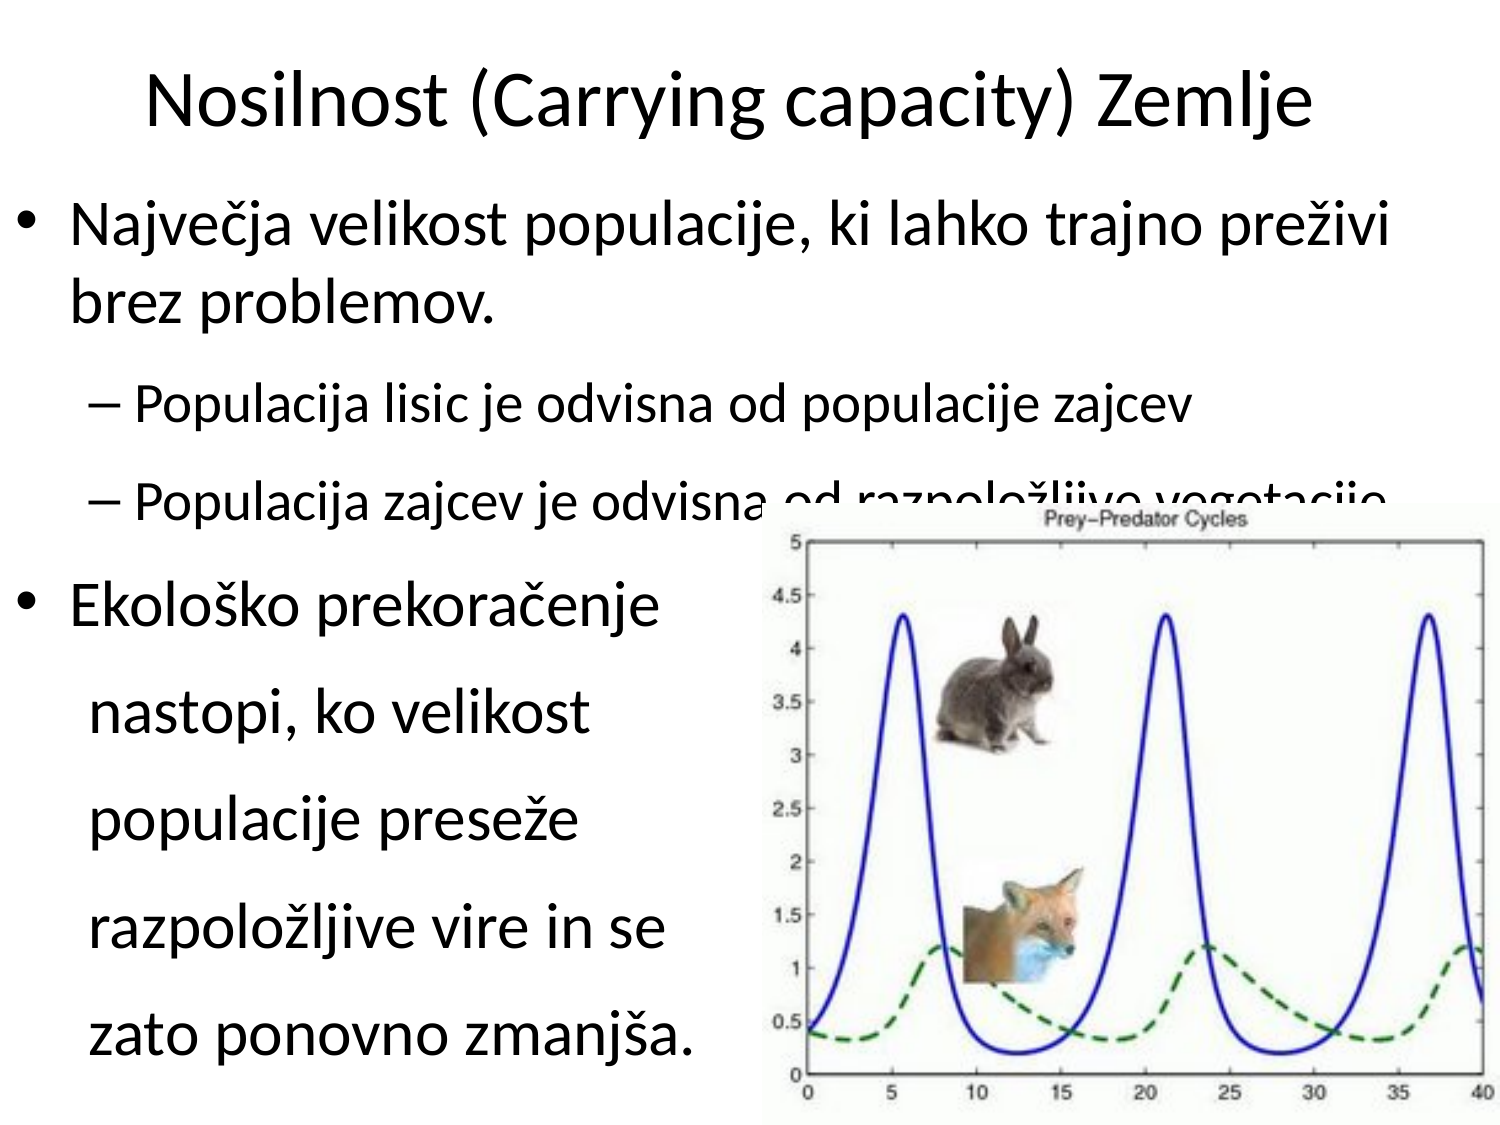

# Nosilnost (Carrying capacity) Zemlje
Največja velikost populacije, ki lahko trajno preživi brez problemov.
Populacija lisic je odvisna od populacije zajcev
Populacija zajcev je odvisna od razpoložljive vegetacije
Ekološko prekoračenje
	nastopi, ko velikost
	populacije preseže
	razpoložljive vire in se
	zato ponovno zmanjša.